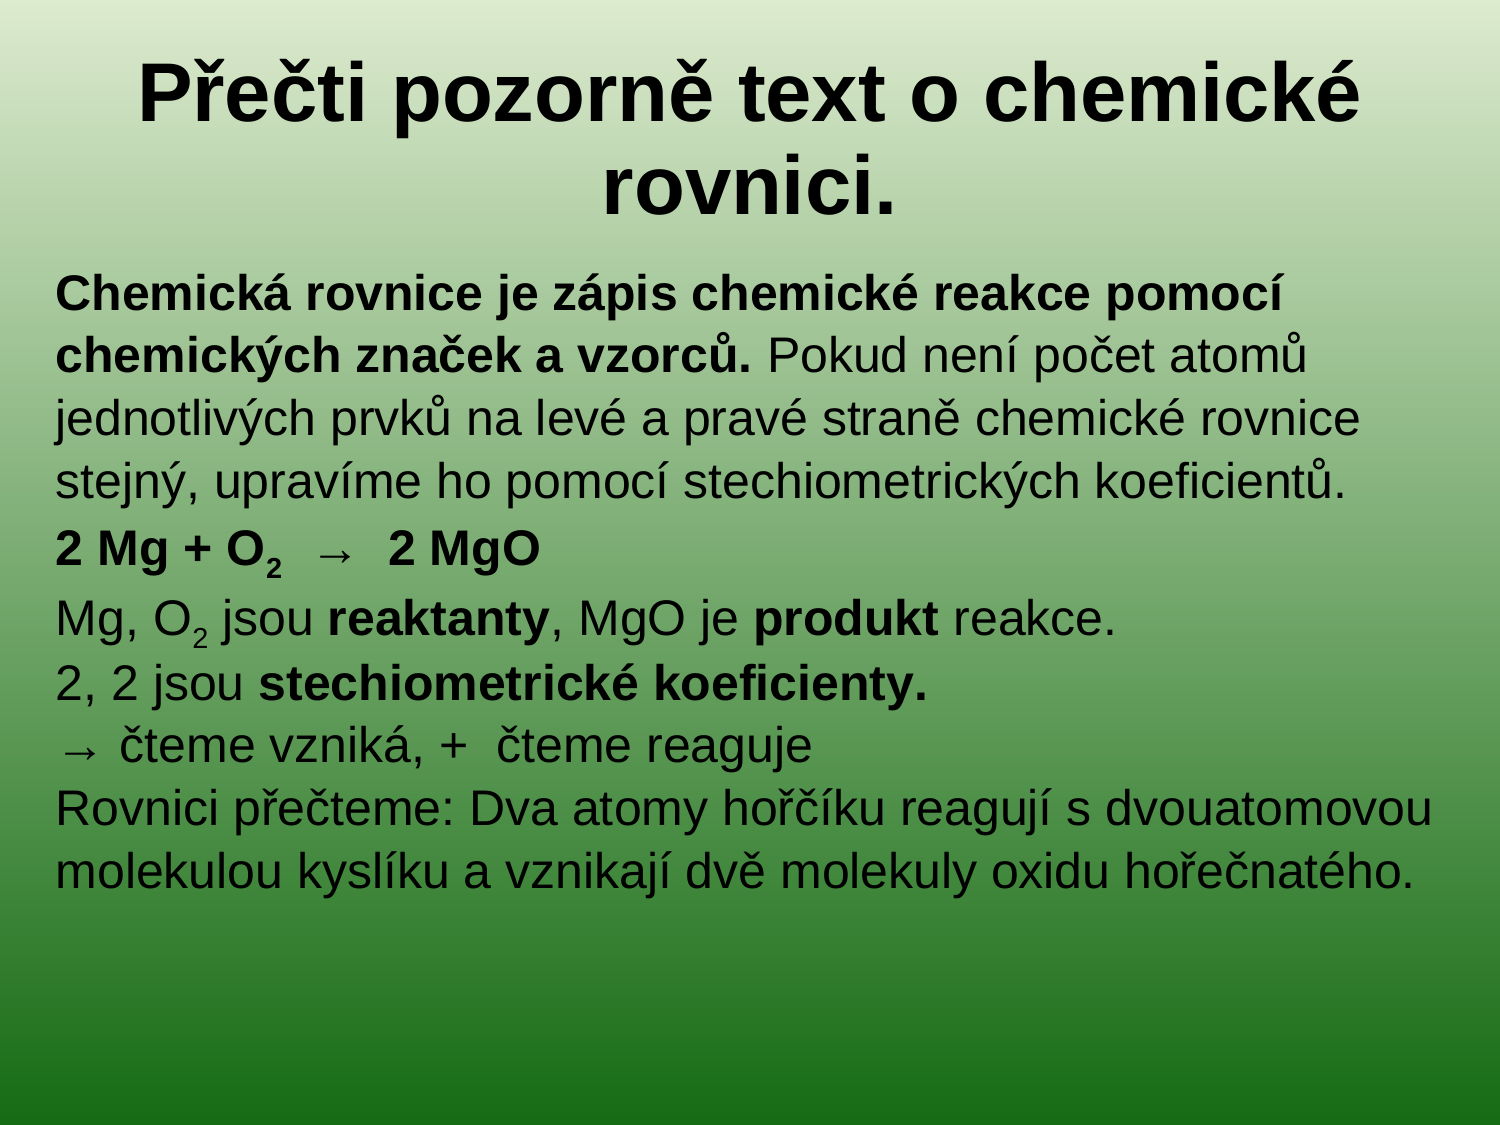

# Přečti pozorně text o chemické rovnici.
Chemická rovnice je zápis chemické reakce pomocí
chemických značek a vzorců. Pokud není počet atomů
jednotlivých prvků na levé a pravé straně chemické rovnice
stejný, upravíme ho pomocí stechiometrických koeficientů.
2 Mg + O2 → 2 MgO
Mg, O2 jsou reaktanty, MgO je produkt reakce.
2, 2 jsou stechiometrické koeficienty.
→ čteme vzniká, + čteme reaguje
Rovnici přečteme: Dva atomy hořčíku reagují s dvouatomovou
molekulou kyslíku a vznikají dvě molekuly oxidu hořečnatého.